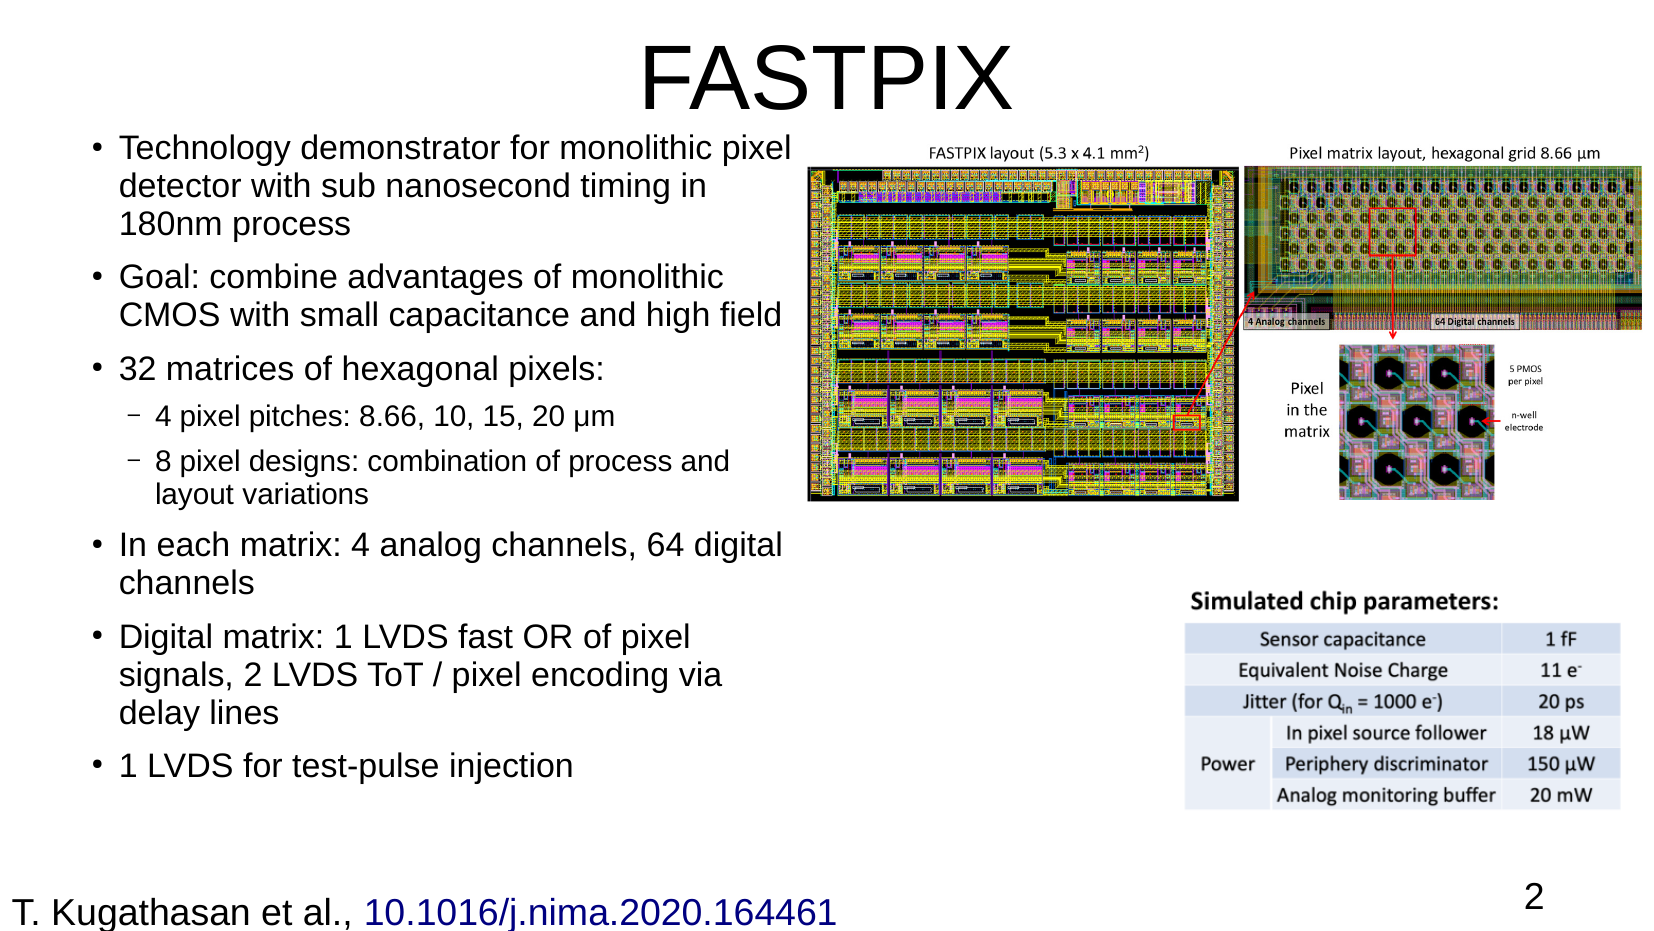

FASTPIX
# Technology demonstrator for monolithic pixel detector with sub nanosecond timing in 180nm process
Goal: combine advantages of monolithic CMOS with small capacitance and high field
32 matrices of hexagonal pixels:
4 pixel pitches: 8.66, 10, 15, 20 μm
8 pixel designs: combination of process and layout variations
In each matrix: 4 analog channels, 64 digital channels
Digital matrix: 1 LVDS fast OR of pixel signals, 2 LVDS ToT / pixel encoding via delay lines
1 LVDS for test-pulse injection
T. Kugathasan et al., 10.1016/j.nima.2020.164461